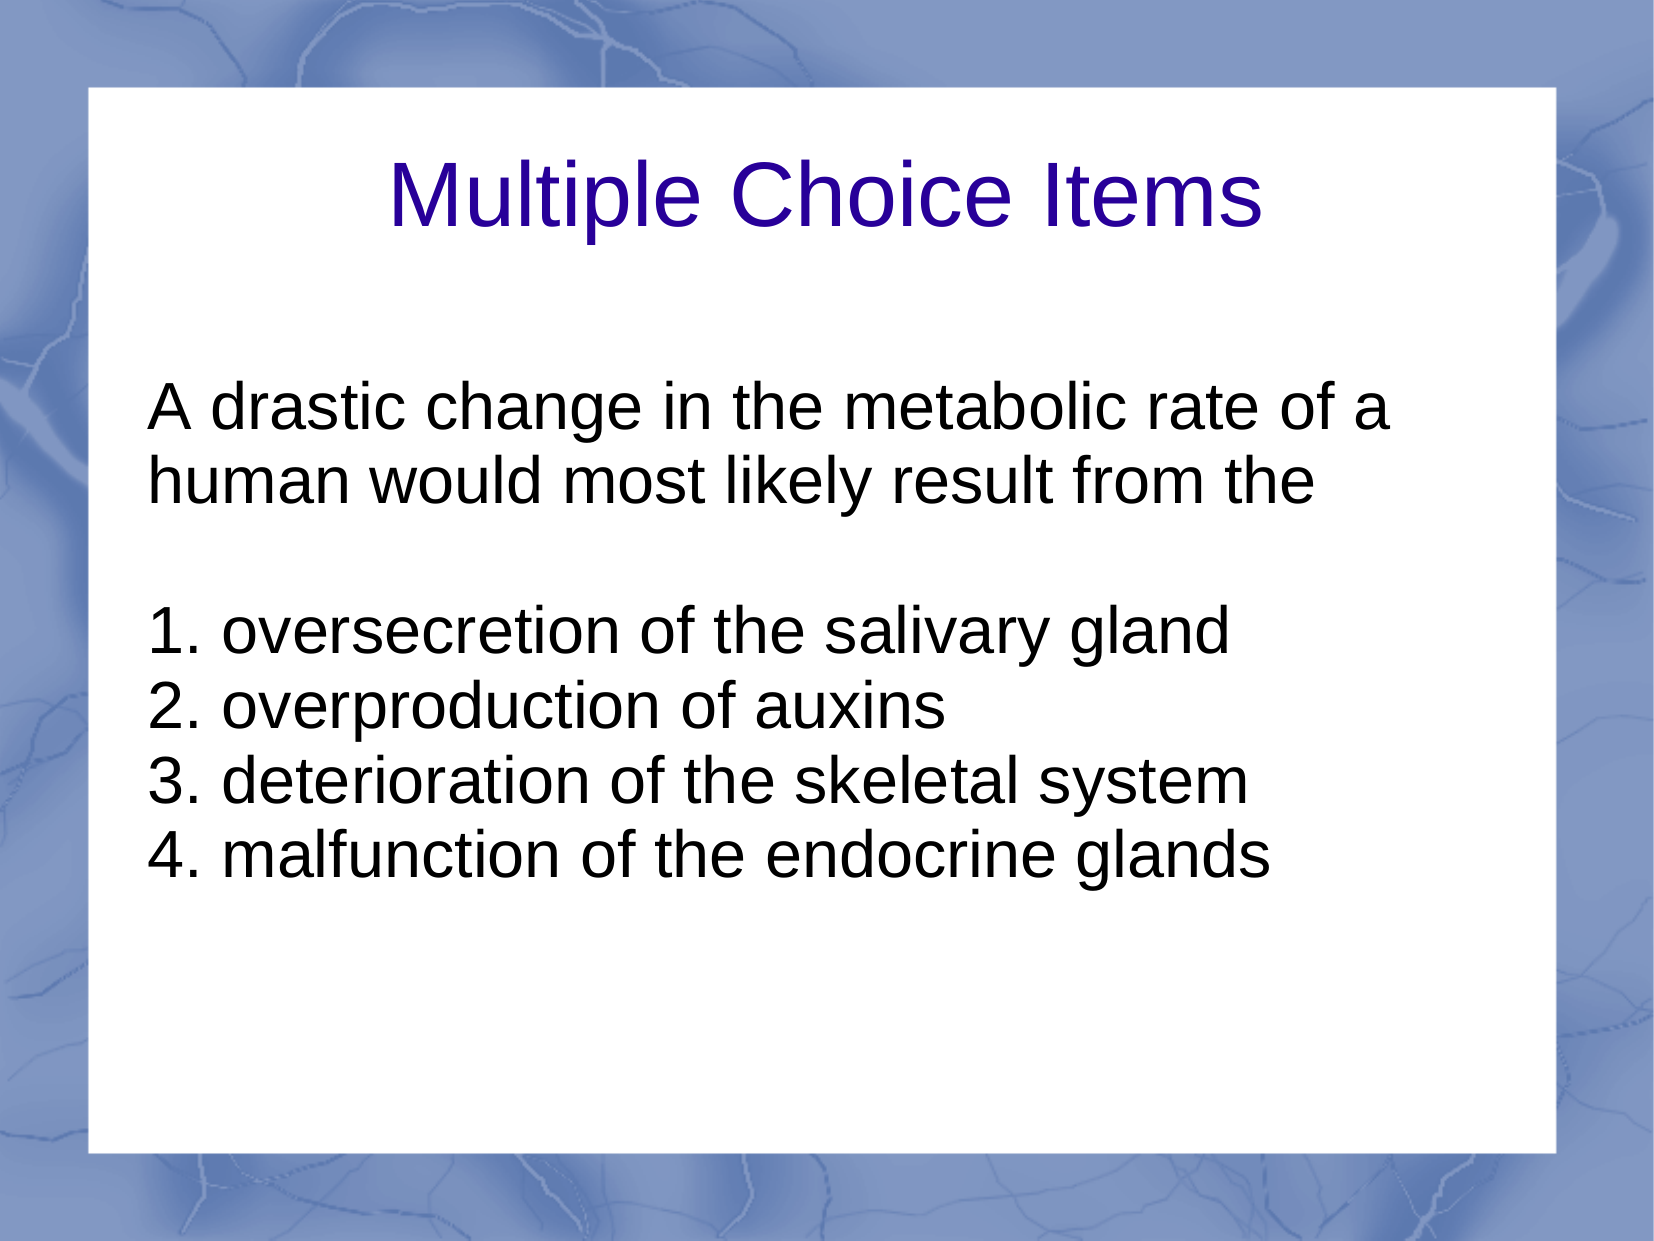

# Multiple Choice Items
A drastic change in the metabolic rate of a human would most likely result from the
1. oversecretion of the salivary gland
2. overproduction of auxins
3. deterioration of the skeletal system
4. malfunction of the endocrine glands